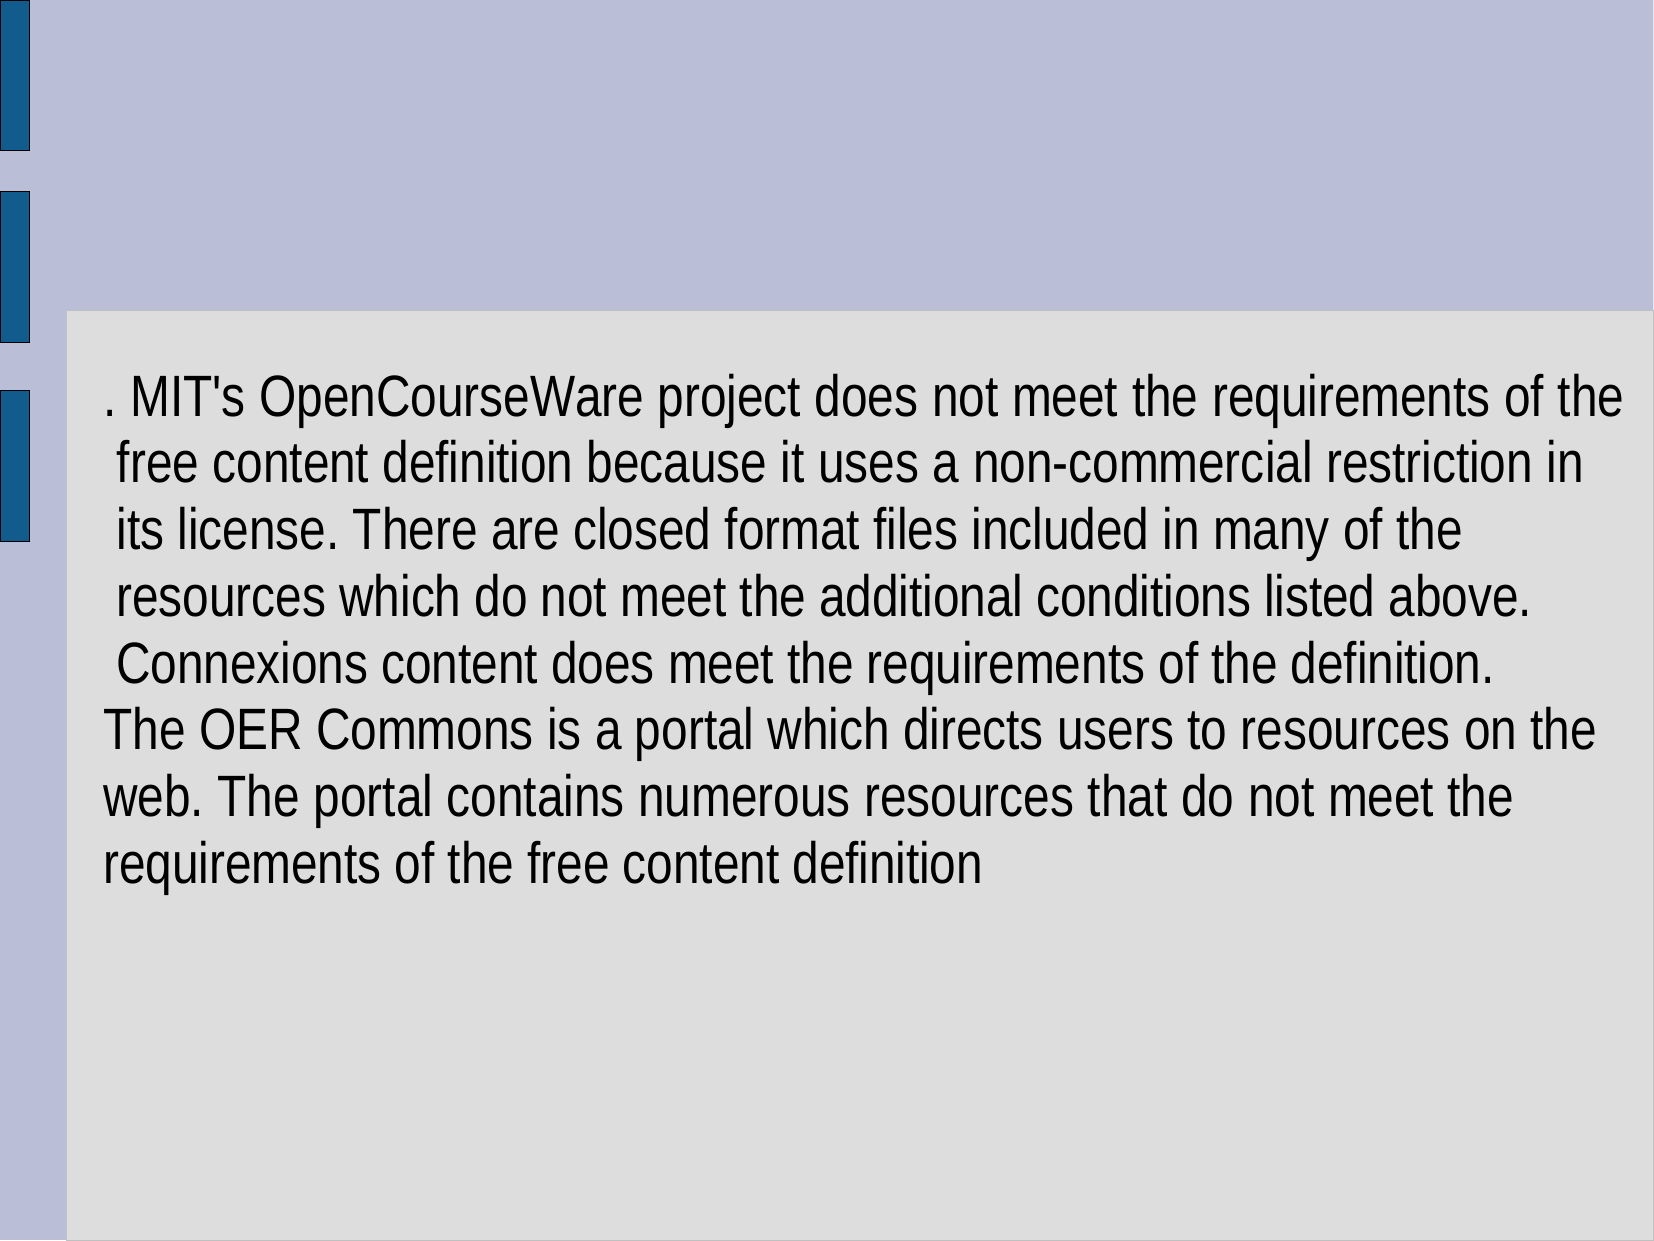

. MIT's OpenCourseWare project does not meet the requirements of the free content definition because it uses a non-commercial restriction in its license. There are closed format files included in many of the resources which do not meet the additional conditions listed above.
 Connexions content does meet the requirements of the definition.
The OER Commons is a portal which directs users to resources on the web. The portal contains numerous resources that do not meet the requirements of the free content definition